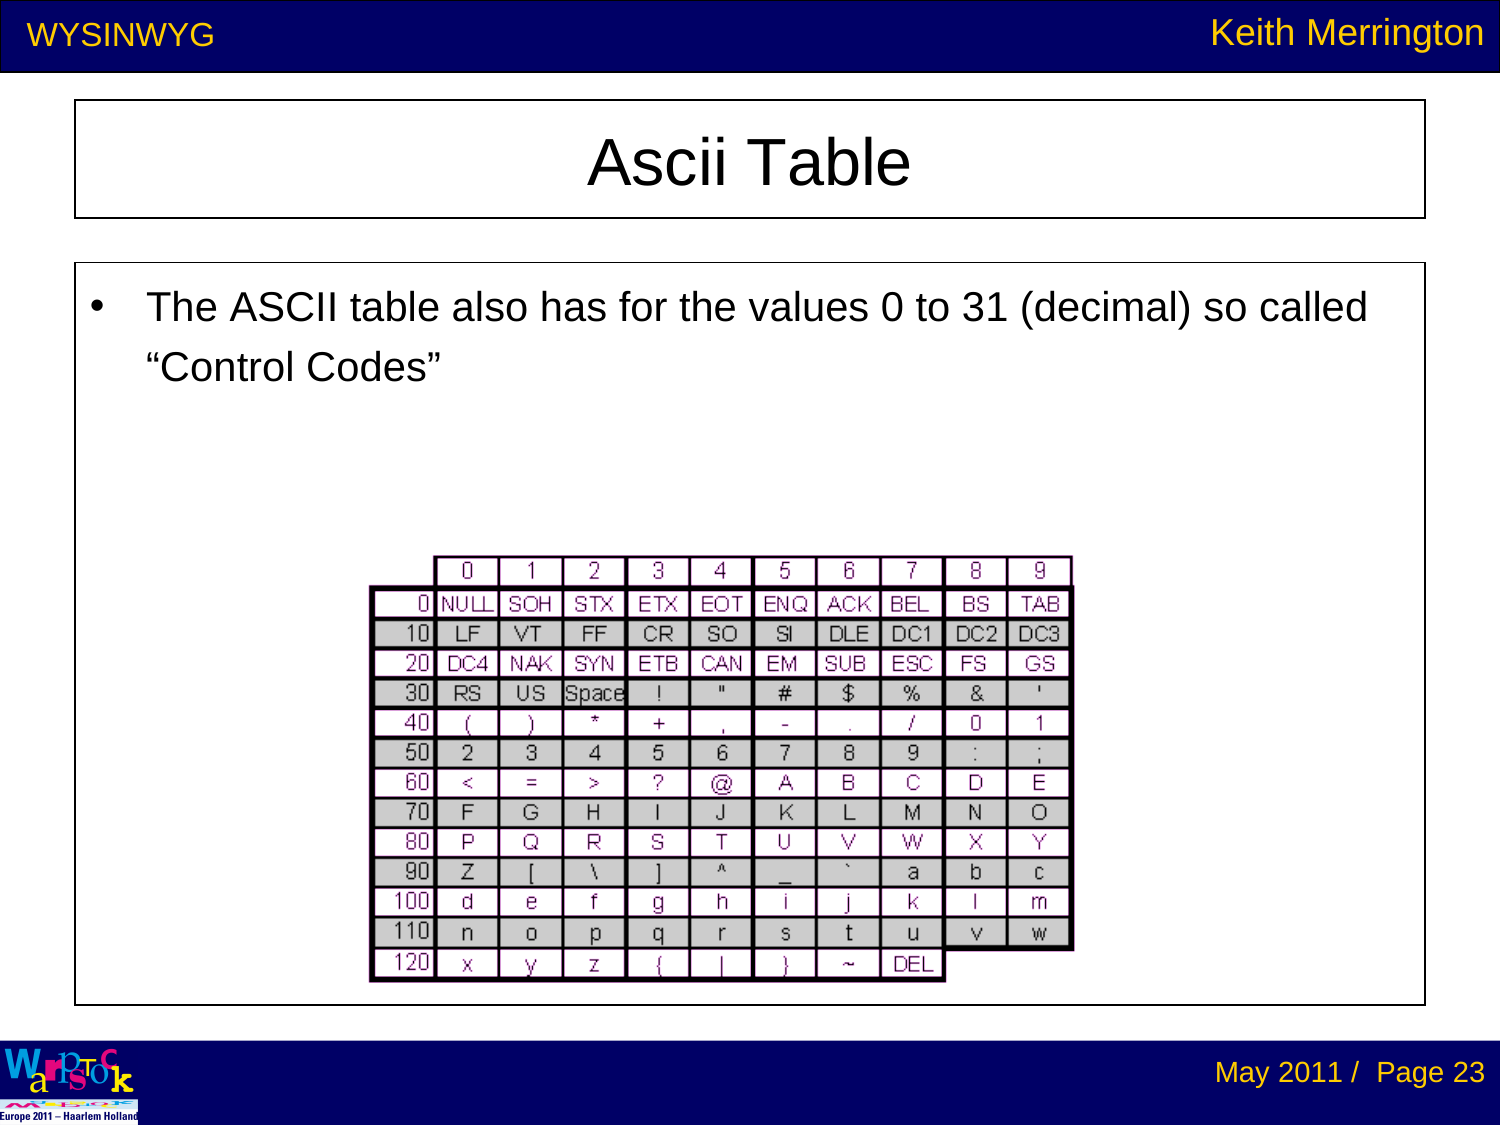

# Ascii Table
The ASCII table also has for the values 0 to 31 (decimal) so called “Control Codes”